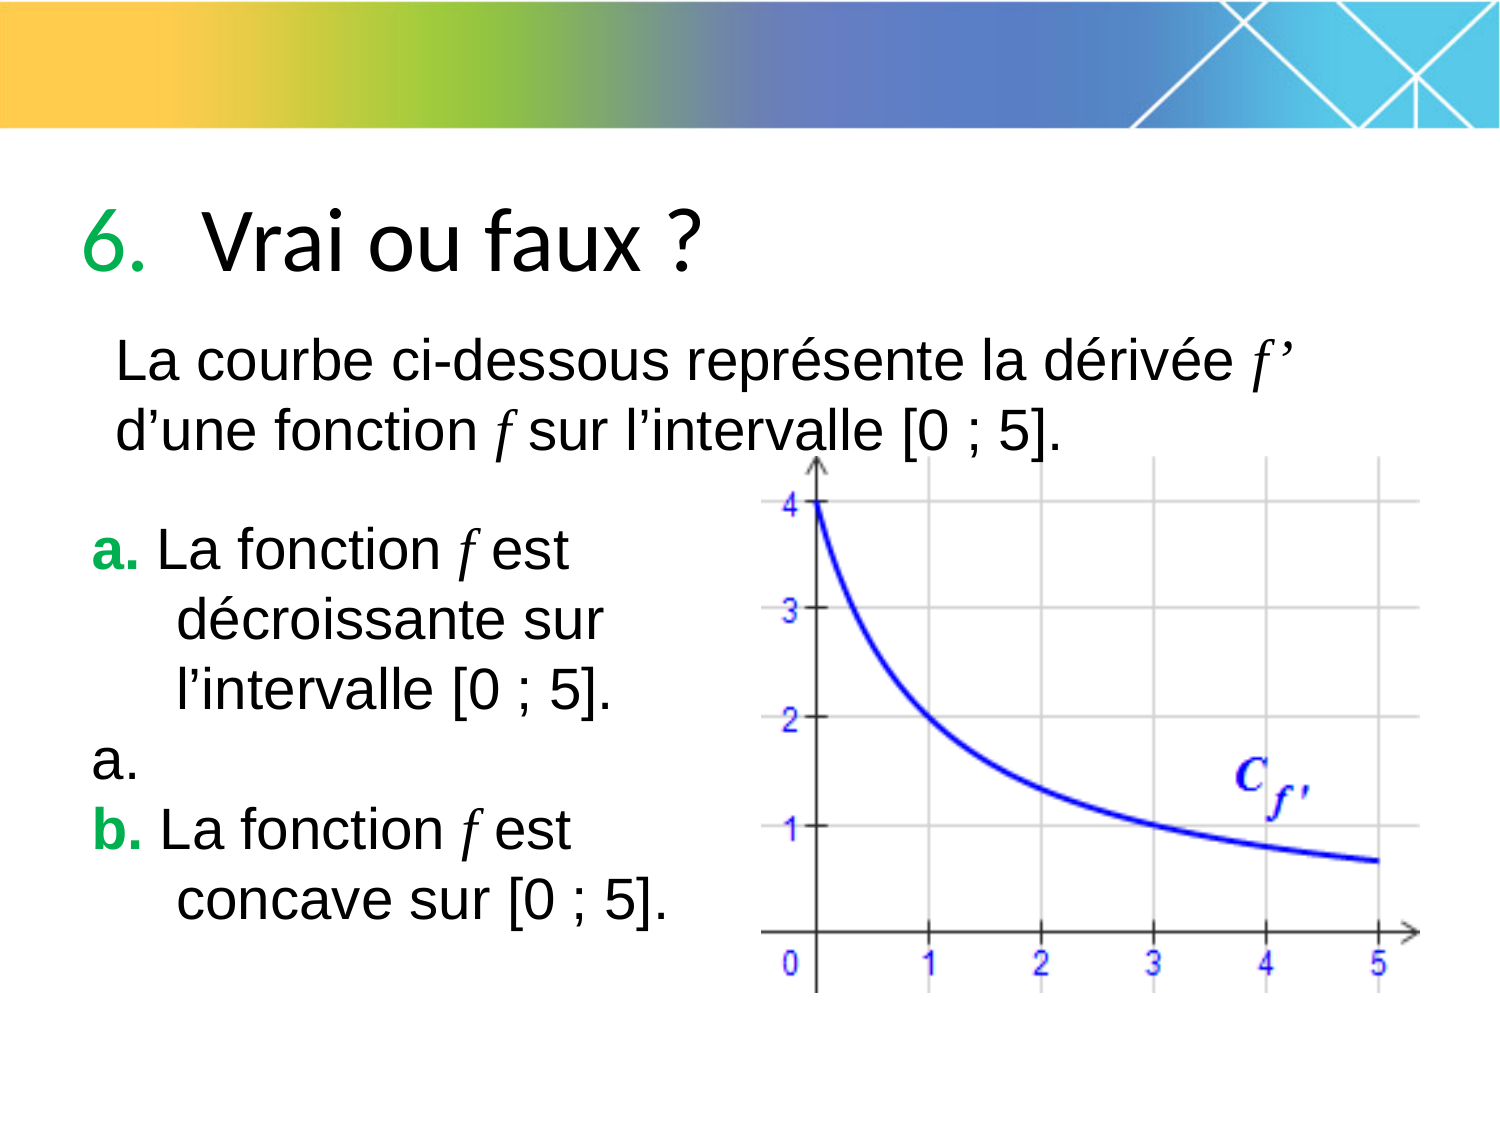

Vrai ou faux ?
La courbe ci-dessous représente la dérivée f’ d’une fonction f sur l’intervalle [0 ; 5].
a. La fonction f est décroissante sur l’intervalle [0 ; 5].
b. La fonction f est concave sur [0 ; 5].